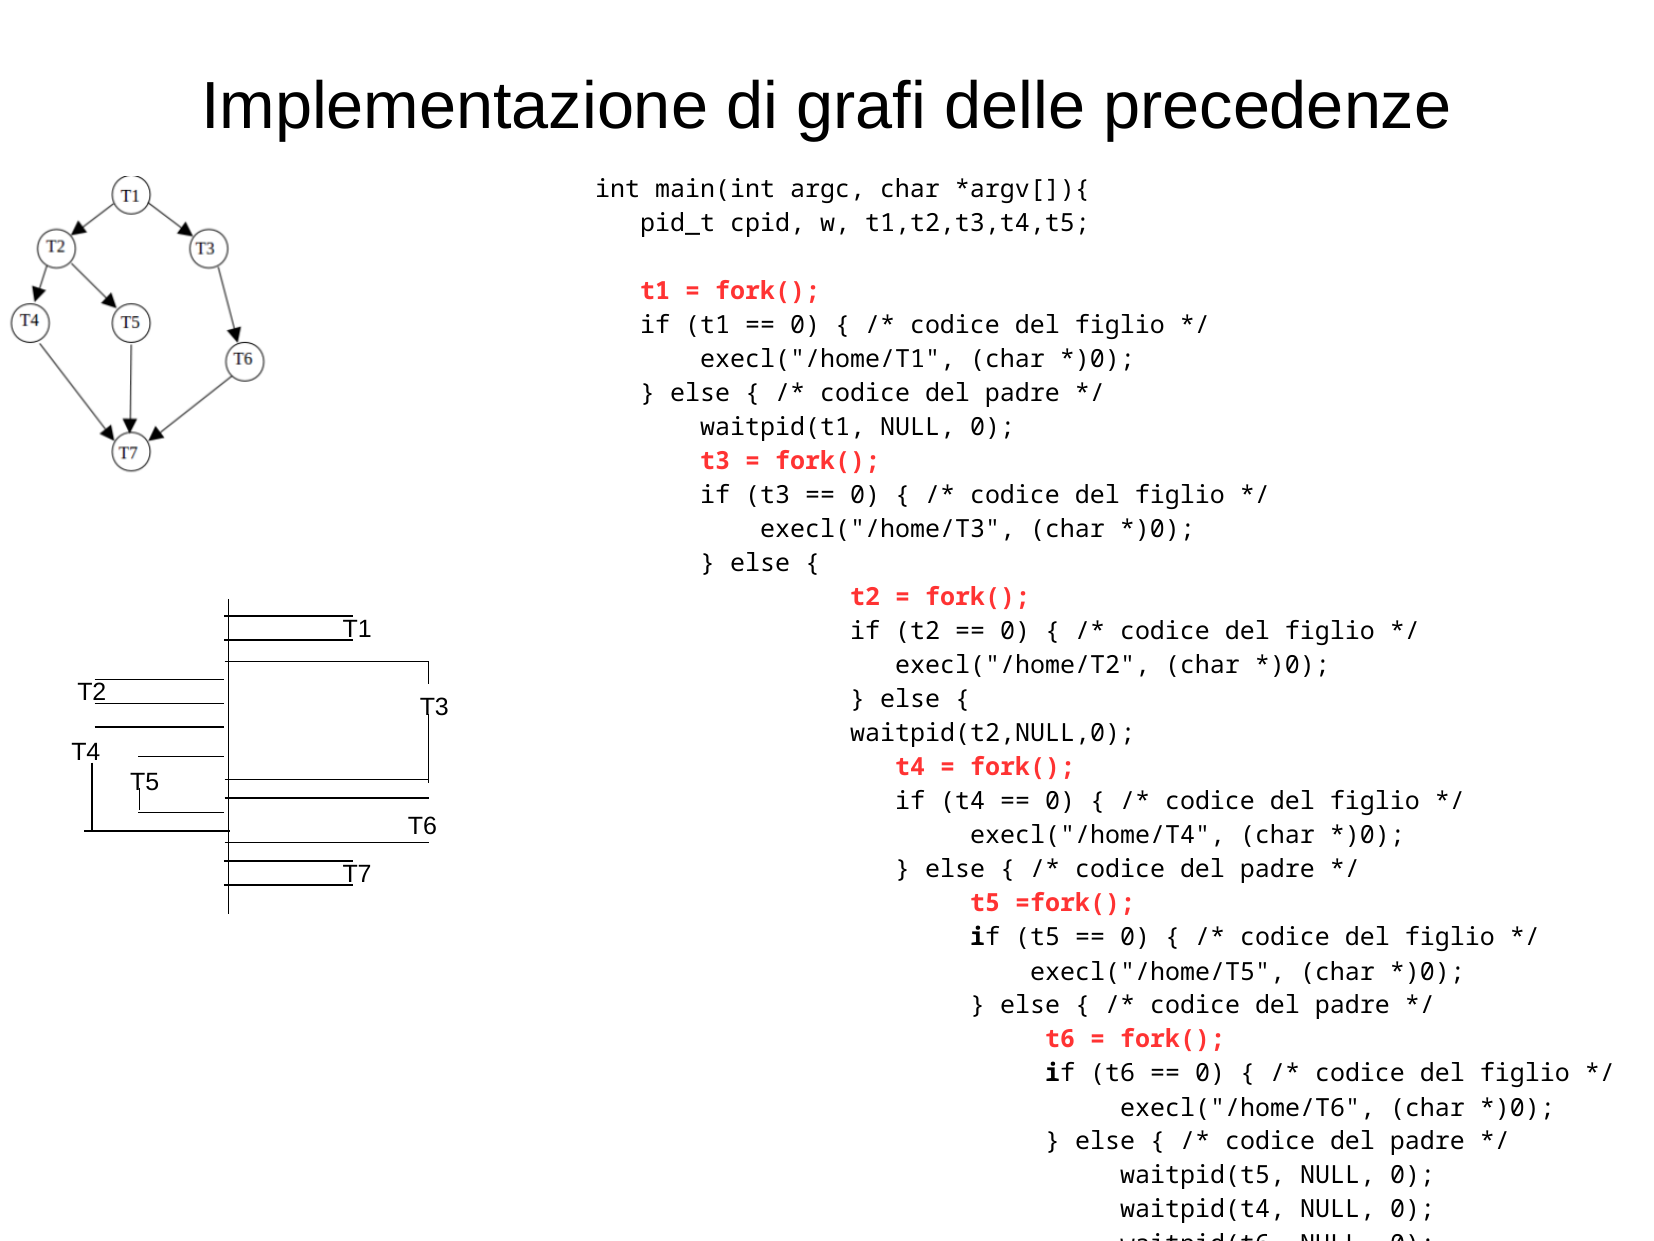

# Implementazione di grafi delle precedenze
int main(int argc, char *argv[]){
 pid_t cpid, w, t1,t2,t3,t4,t5;
 t1 = fork();
 if (t1 == 0) { /* codice del figlio */
	 execl("/home/T1", (char *)0);
 } else { /* codice del padre */
 waitpid(t1, NULL, 0);
 t3 = fork();
 if (t3 == 0) { /* codice del figlio */
	 execl("/home/T3", (char *)0);
 } else {
			 t2 = fork();
			 if (t2 == 0) { /* codice del figlio */
	 		execl("/home/T2", (char *)0);
 		 } else {
 waitpid(t2,NULL,0);
 			t4 = fork();
				if (t4 == 0) { /* codice del figlio */
	 			execl("/home/T4", (char *)0);
 			} else { /* codice del padre */
					t5 =fork();
					if (t5 == 0) { /* codice del figlio */
	 			 execl("/home/T5", (char *)0);
 			 } else { /* codice del padre */
						t6 = fork();
						if (t6 == 0) { /* codice del figlio */
	 			 execl("/home/T6", (char *)0);
 			 } else { /* codice del padre */
							waitpid(t5, NULL, 0);
						 waitpid(t4, NULL, 0);
		 					waitpid(t6, NULL, 0);
 			}
			}
		}
}
T1
T2
T3
T4
T5
T6
T7